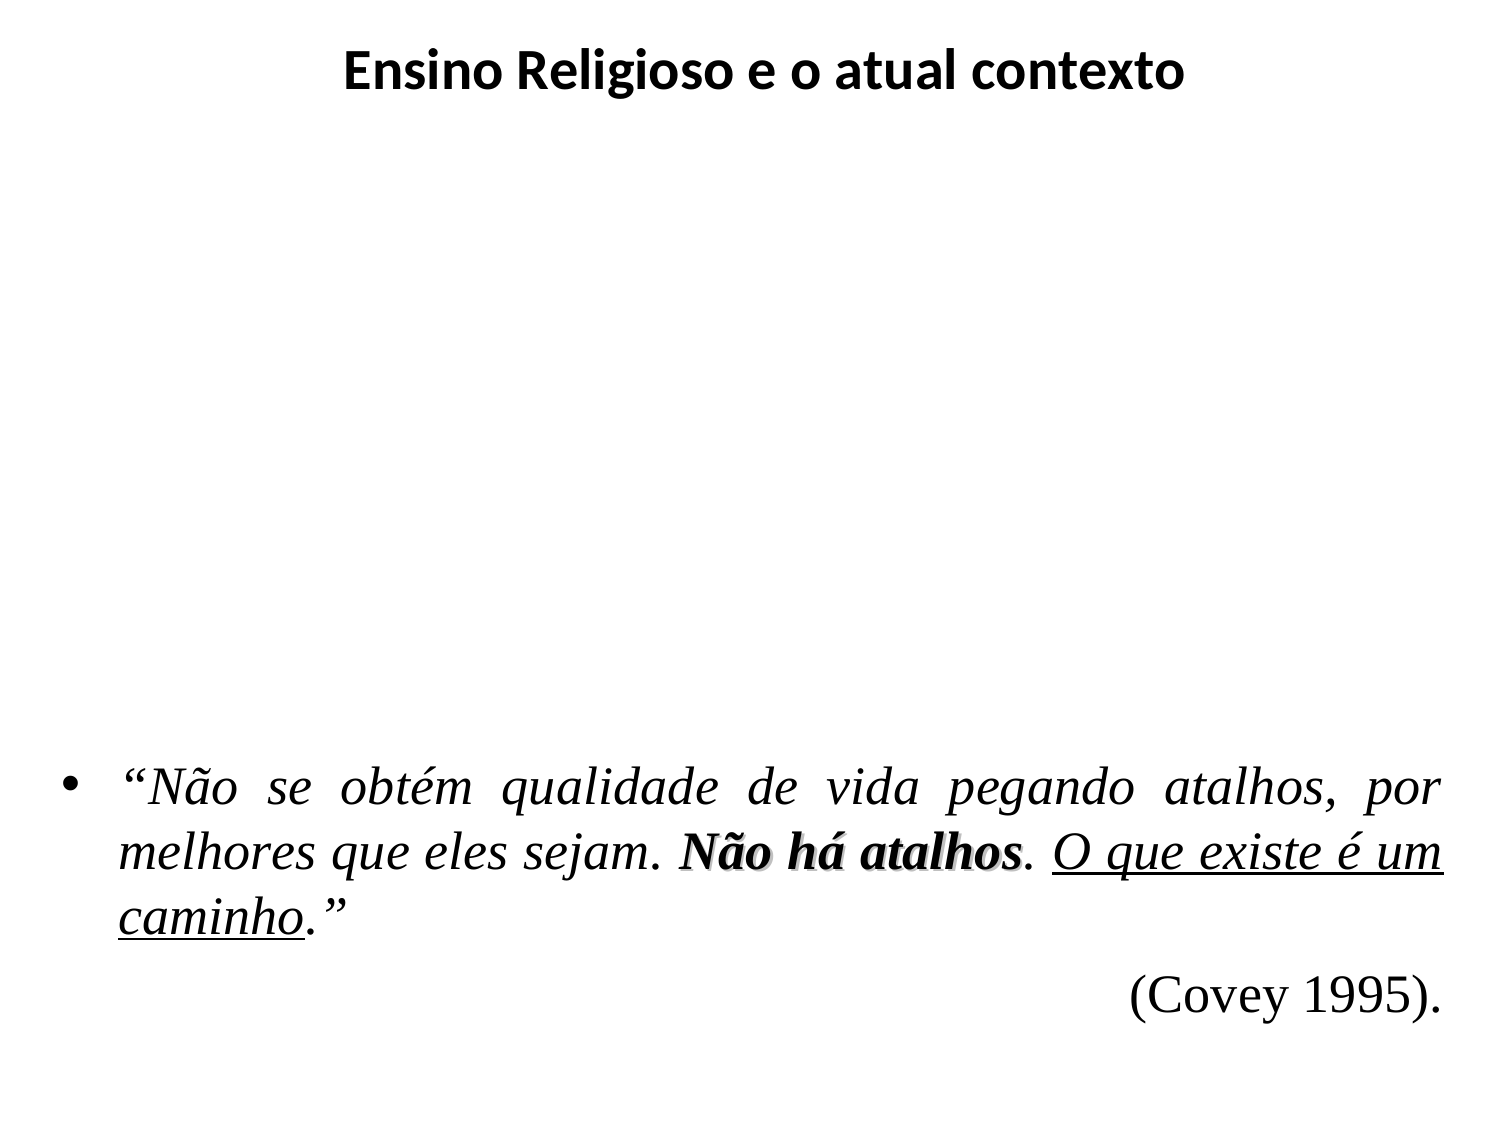

# Ensino Religioso e o atual contexto
“Não se obtém qualidade de vida pegando atalhos, por melhores que eles sejam. Não há atalhos. O que existe é um caminho.”
(Covey 1995).